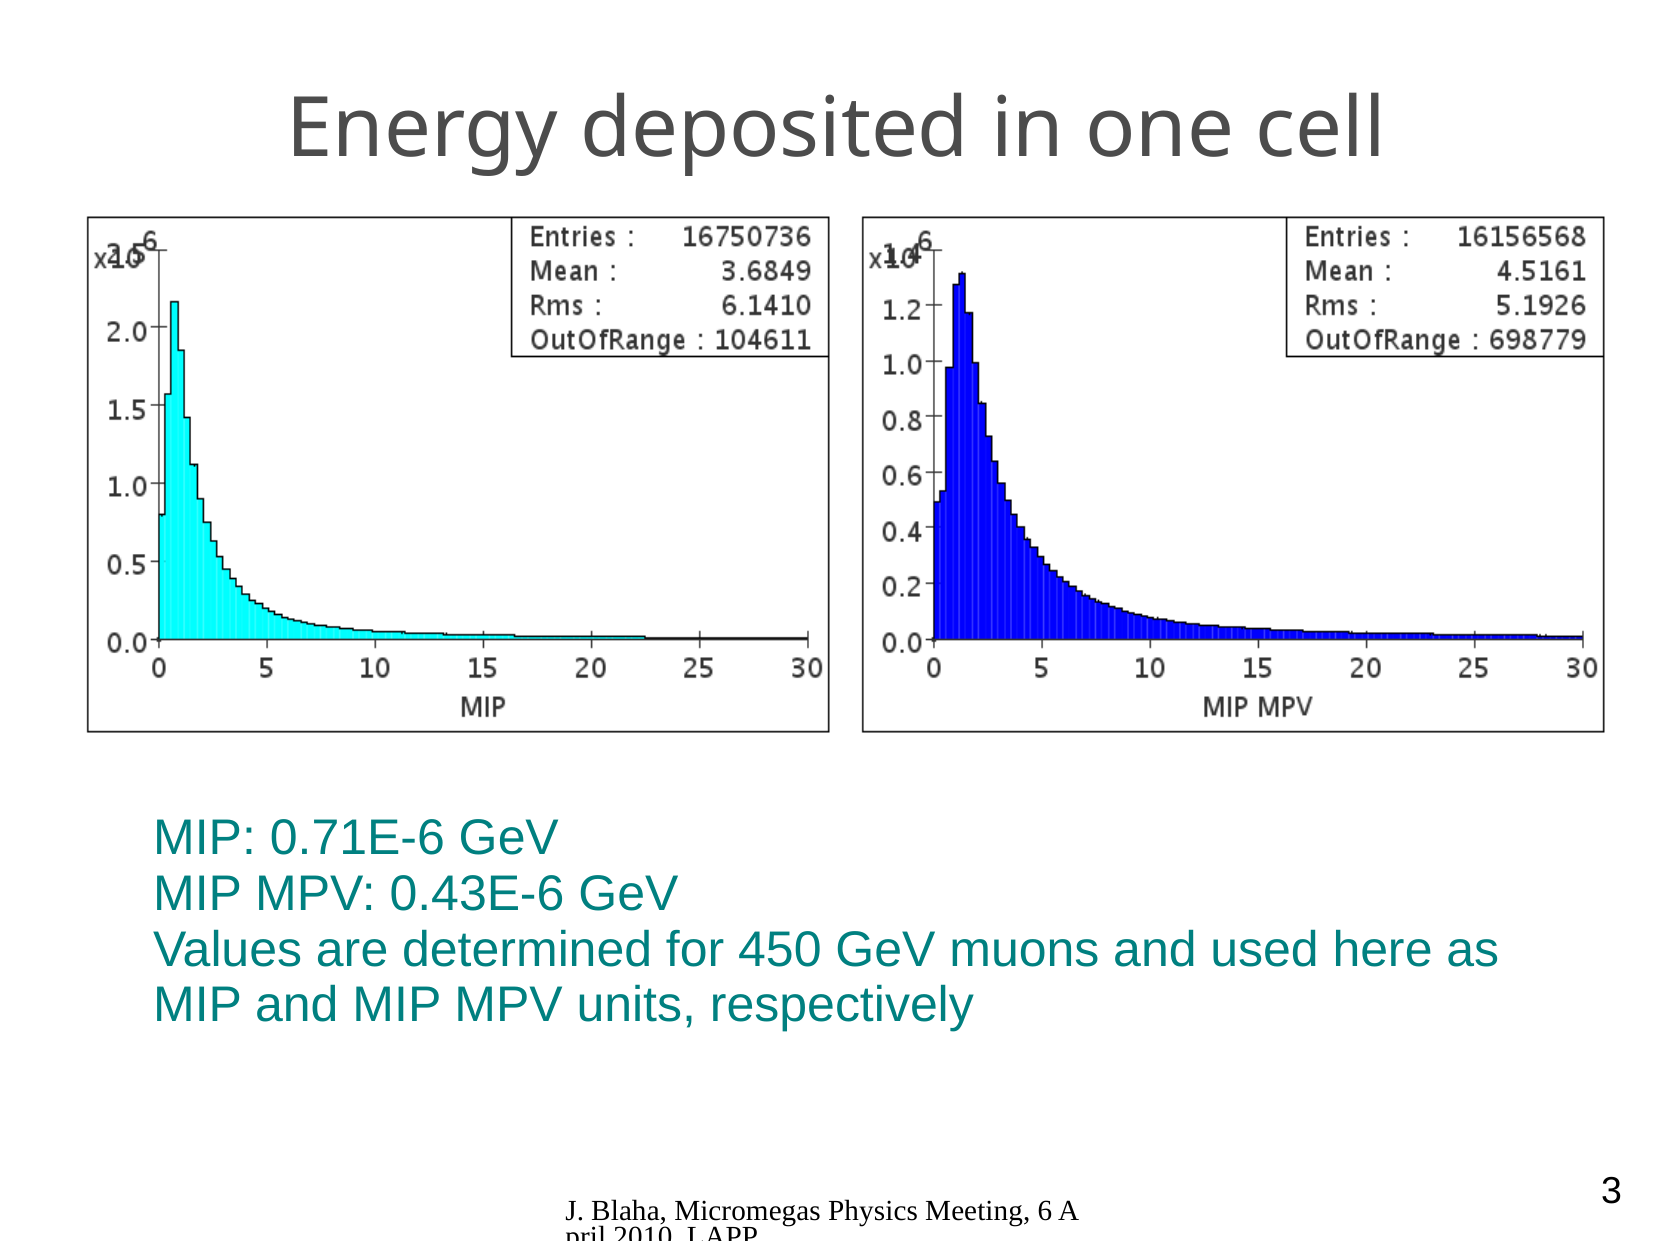

Energy deposited in one cell
#
MIP: 0.71E-6 GeV
MIP MPV: 0.43E-6 GeV
Values are determined for 450 GeV muons and used here as MIP and MIP MPV units, respectively
3
J. Blaha, Micromegas Physics Meeting, 6 April 2010, LAPP